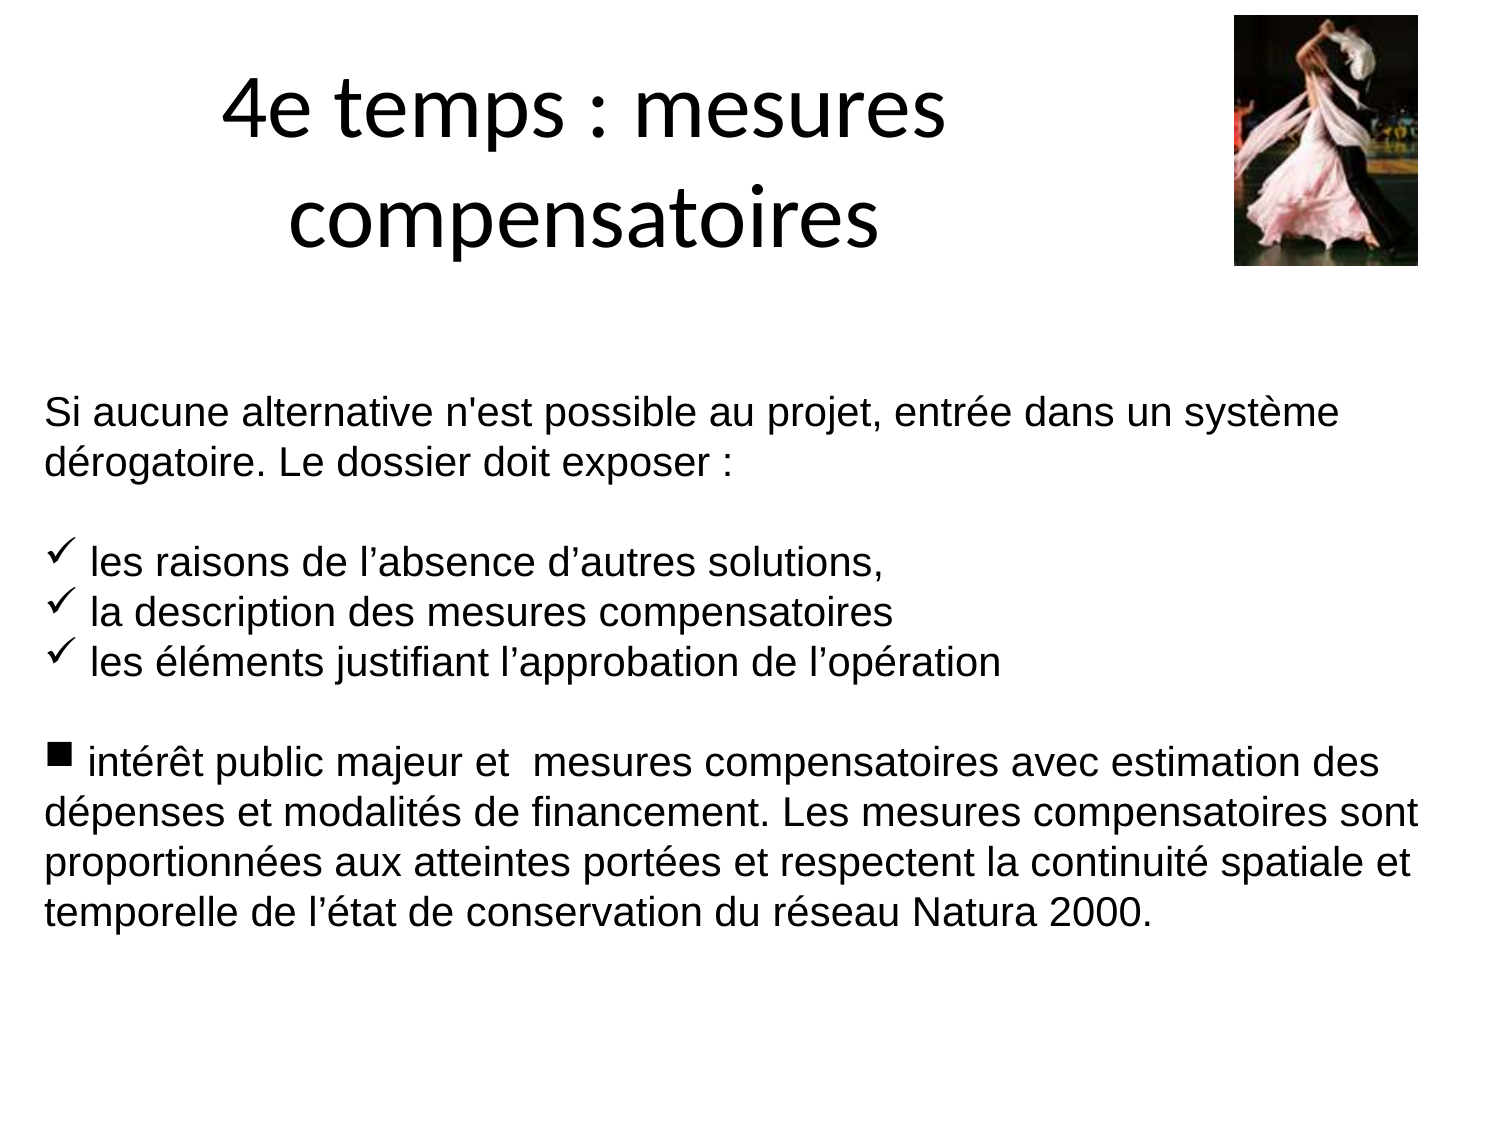

4e temps : mesures compensatoires
Si aucune alternative n'est possible au projet, entrée dans un système dérogatoire. Le dossier doit exposer :
 les raisons de l’absence d’autres solutions,
 la description des mesures compensatoires
 les éléments justifiant l’approbation de l’opération
 intérêt public majeur et mesures compensatoires avec estimation des dépenses et modalités de financement. Les mesures compensatoires sont proportionnées aux atteintes portées et respectent la continuité spatiale et temporelle de l’état de conservation du réseau Natura 2000.